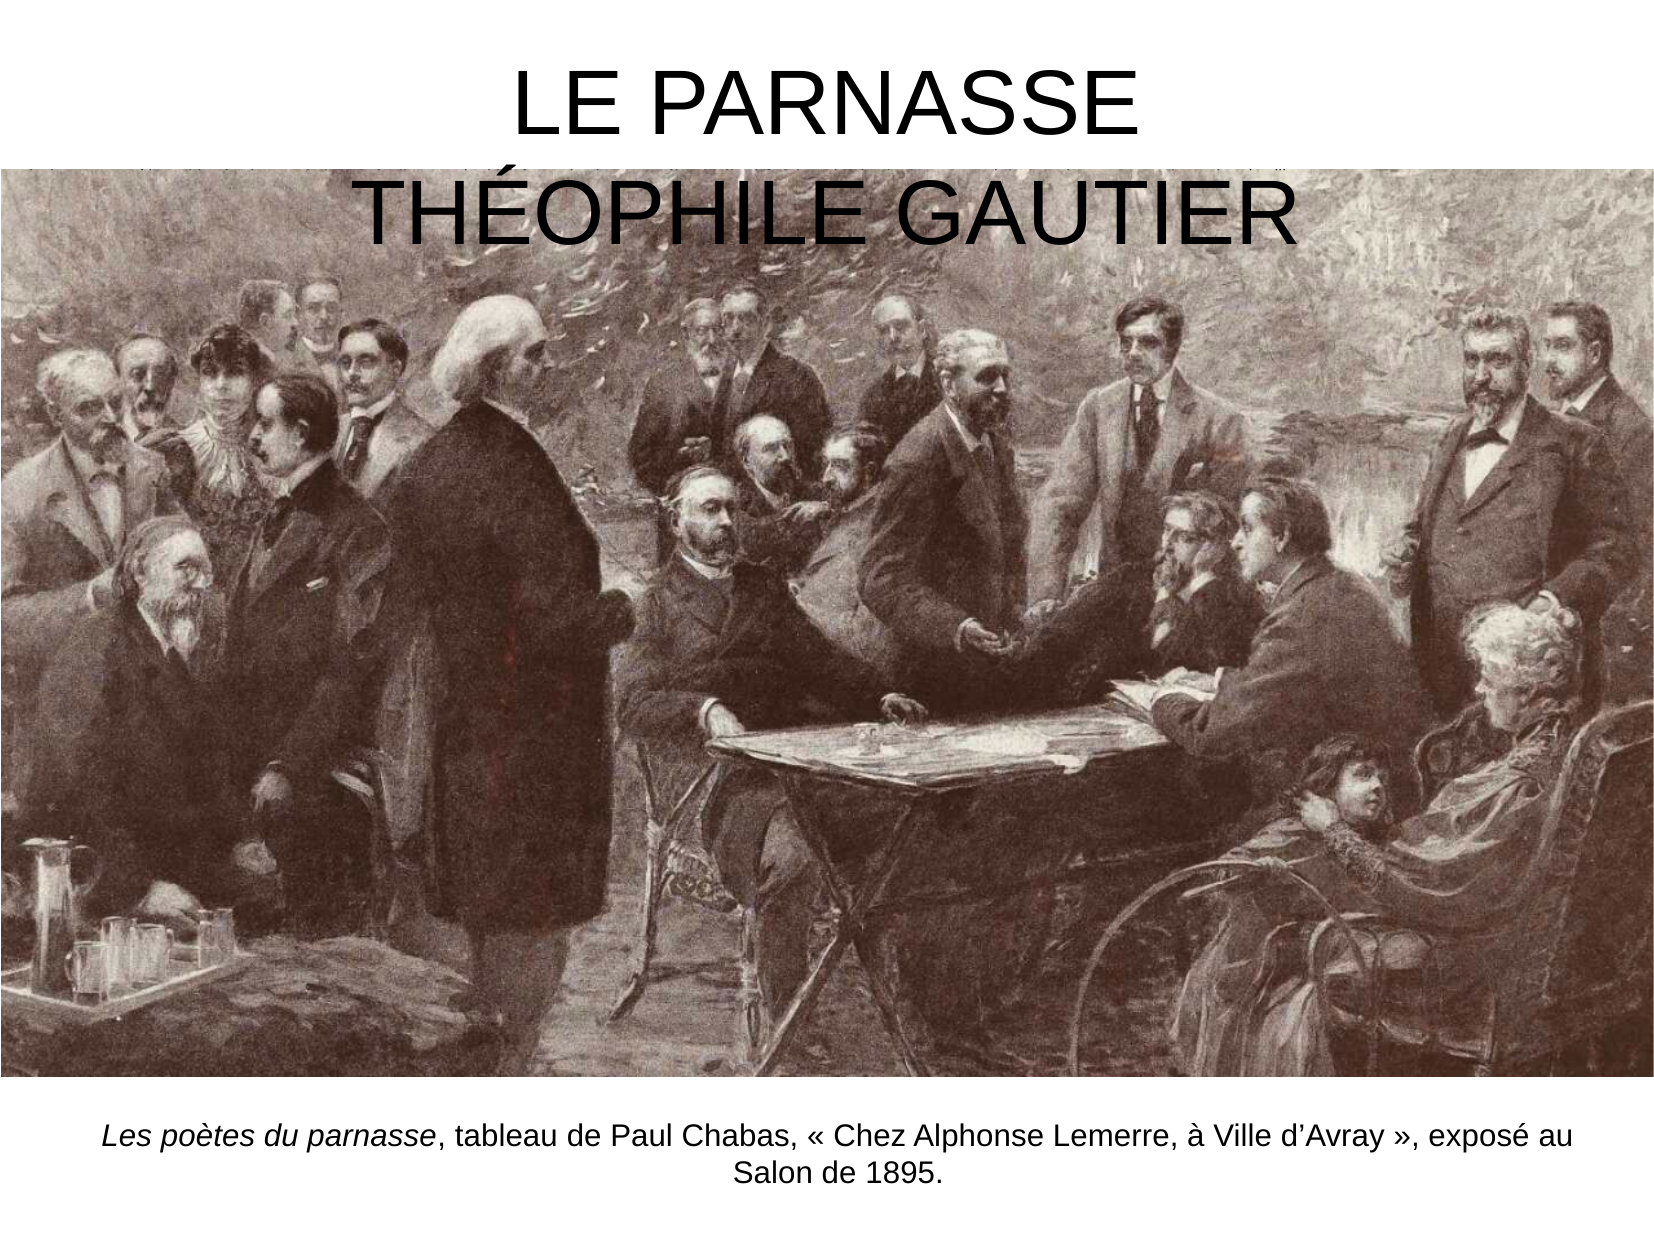

# LE PARNASSE THÉOPHILE GAUTIER
Les poètes du parnasse, tableau de Paul Chabas, « Chez Alphonse Lemerre, à Ville d’Avray », exposé au Salon de 1895.